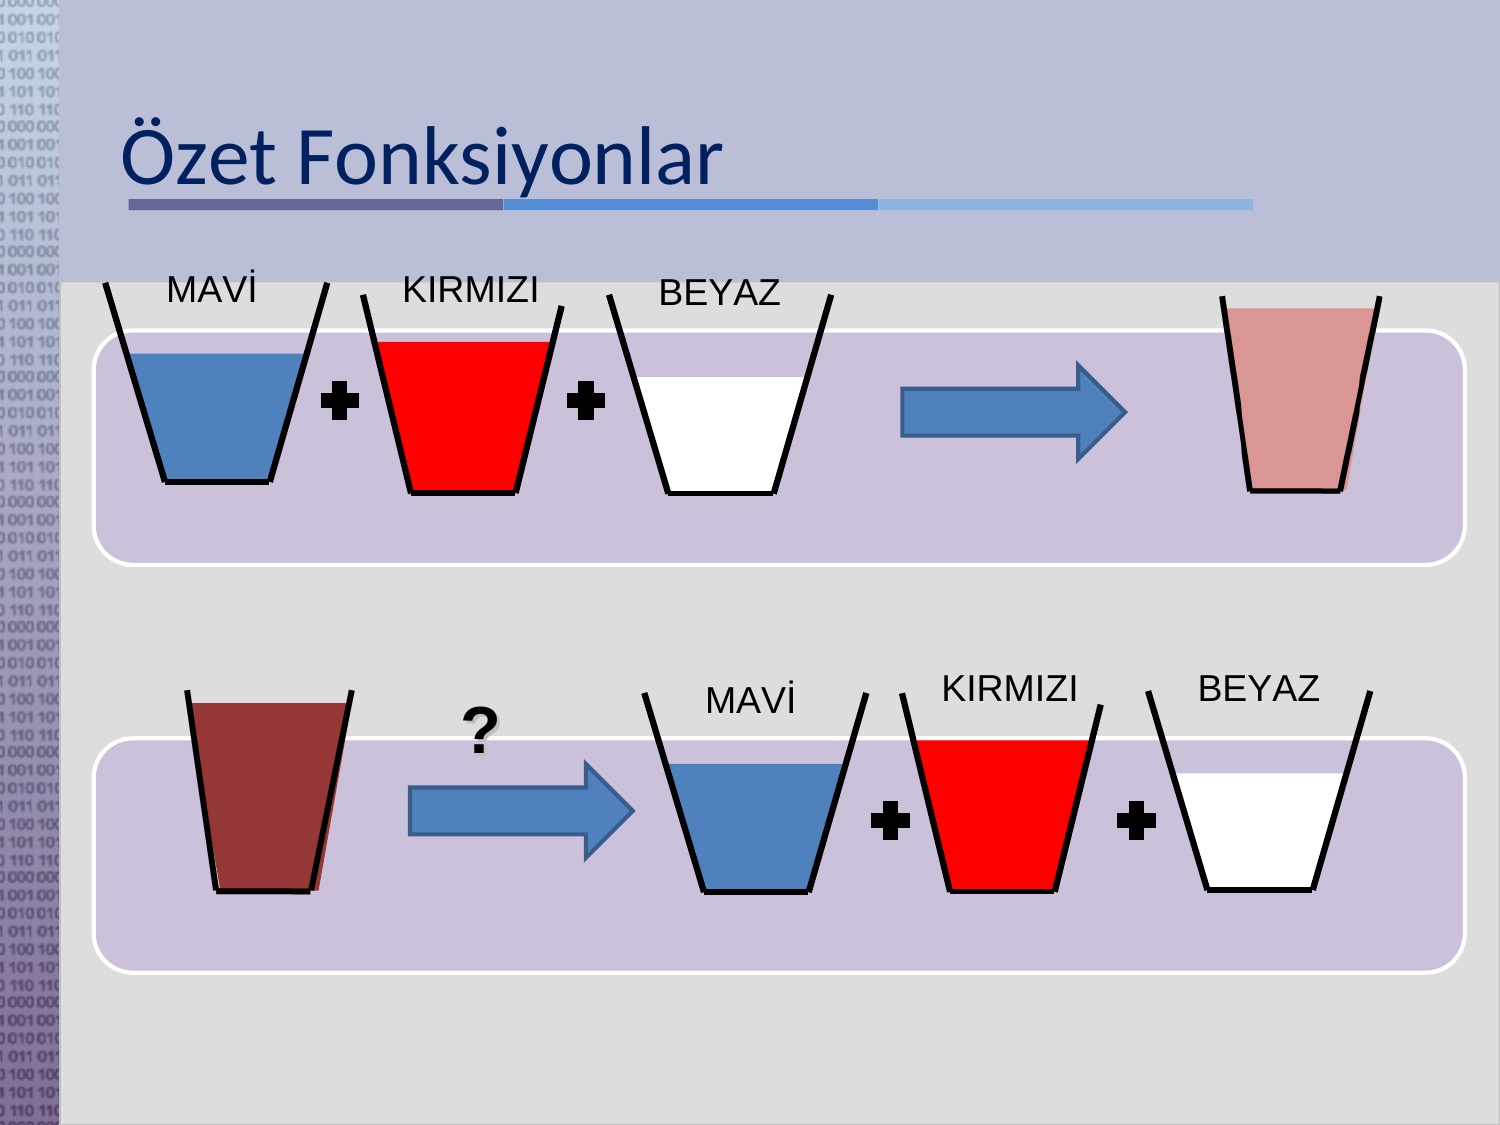

Özet Fonksiyonlar
MAVİ
KIRMIZI
BEYAZ
KIRMIZI
BEYAZ
MAVİ
?